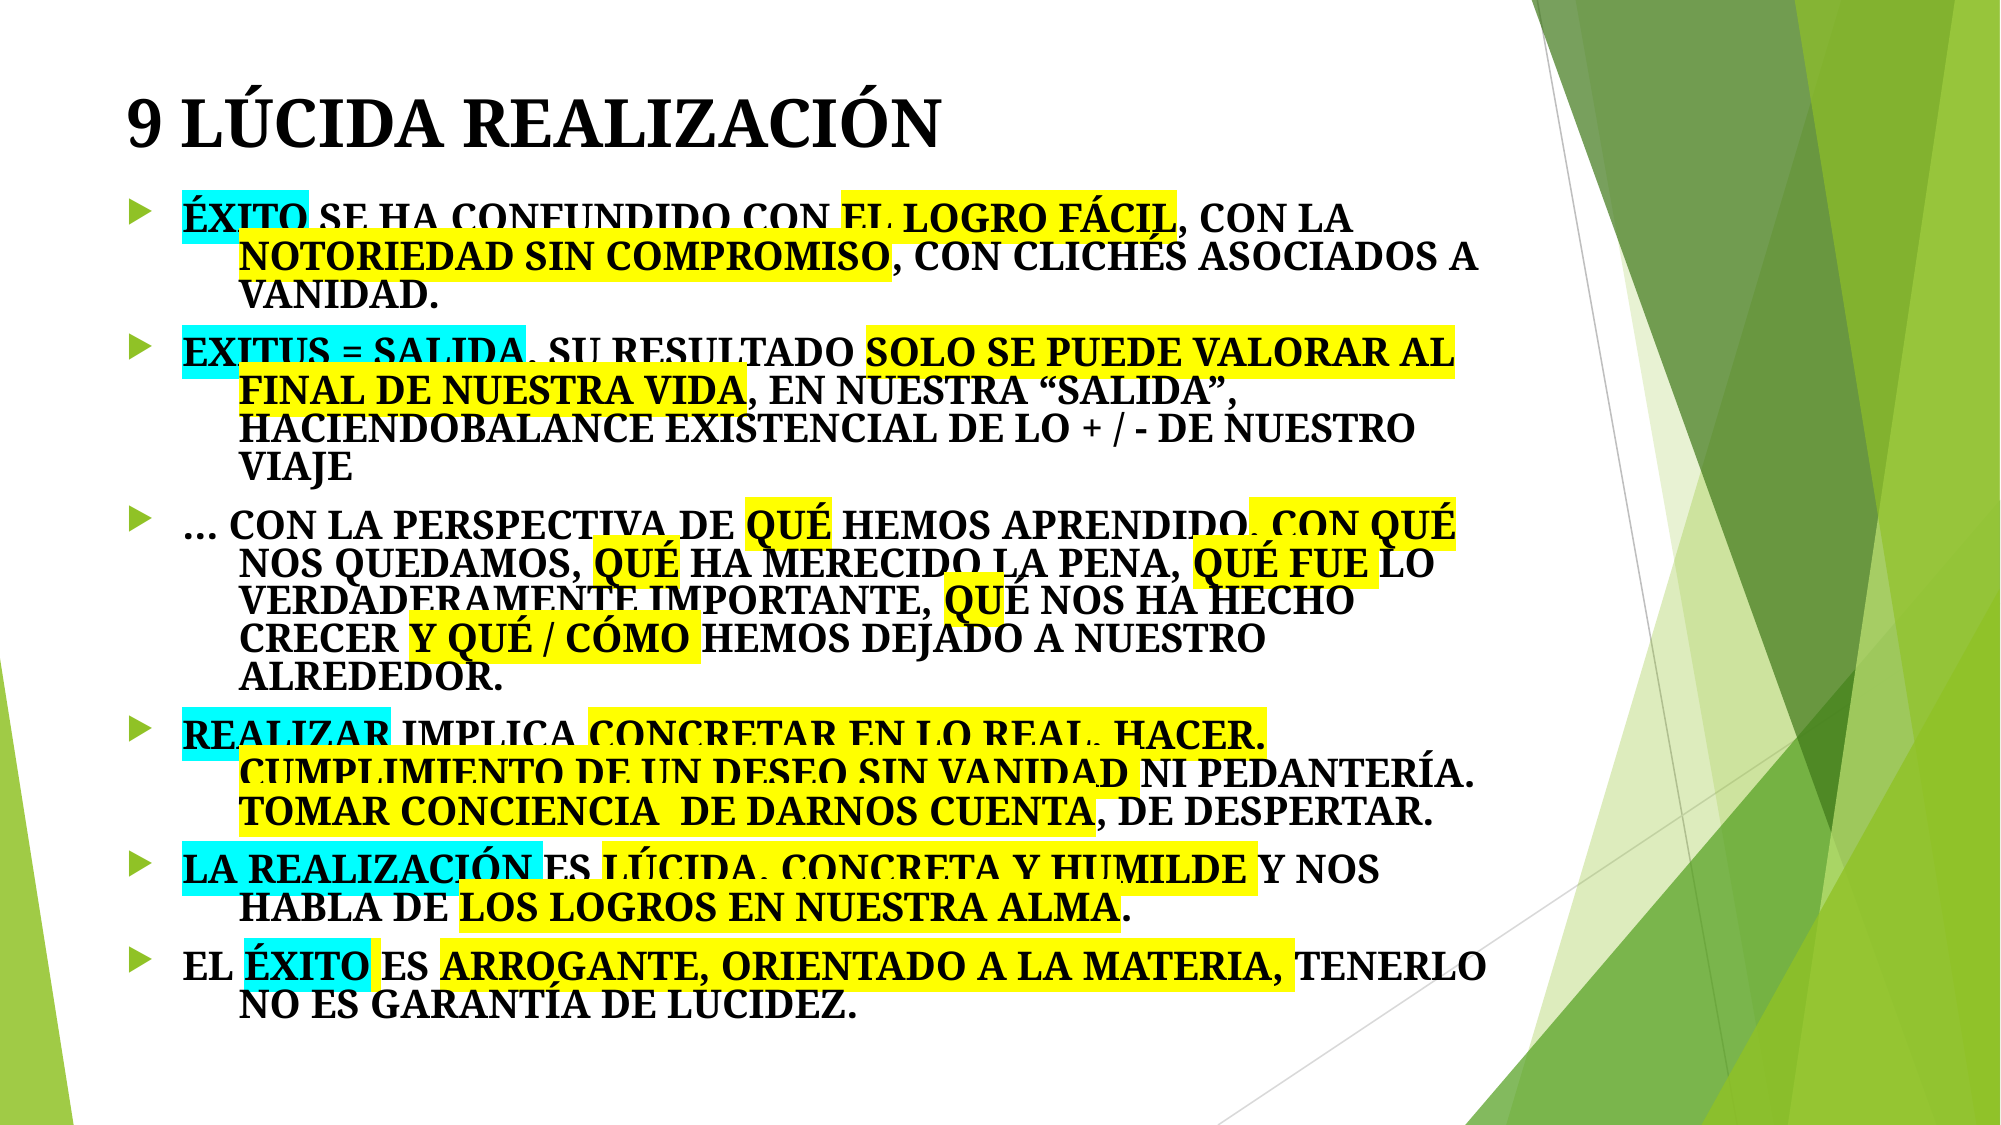

# 9 LÚCIDA REALIZACIÓN
ÉXITO SE HA CONFUNDIDO CON EL LOGRO FÁCIL, CON LA NOTORIEDAD SIN COMPROMISO, CON CLICHÉS ASOCIADOS A VANIDAD.
EXITUS = SALIDA. SU RESULTADO SOLO SE PUEDE VALORAR AL FINAL DE NUESTRA VIDA, EN NUESTRA “SALIDA”, HACIENDOBALANCE EXISTENCIAL DE LO + / - DE NUESTRO VIAJE
… CON LA PERSPECTIVA DE QUÉ HEMOS APRENDIDO, CON QUÉ NOS QUEDAMOS, QUÉ HA MERECIDO LA PENA, QUÉ FUE LO VERDADERAMENTE IMPORTANTE, QUÉ NOS HA HECHO CRECER Y QUÉ / CÓMO HEMOS DEJADO A NUESTRO ALREDEDOR.
REALIZAR IMPLICA CONCRETAR EN LO REAL, HACER. CUMPLIMIENTO DE UN DESEO SIN VANIDAD NI PEDANTERÍA. TOMAR CONCIENCIA DE DARNOS CUENTA, DE DESPERTAR.
LA REALIZACIÓN ES LÚCIDA, CONCRETA Y HUMILDE Y NOS HABLA DE LOS LOGROS EN NUESTRA ALMA.
EL ÉXITO ES ARROGANTE, ORIENTADO A LA MATERIA, TENERLO NO ES GARANTÍA DE LUCIDEZ.